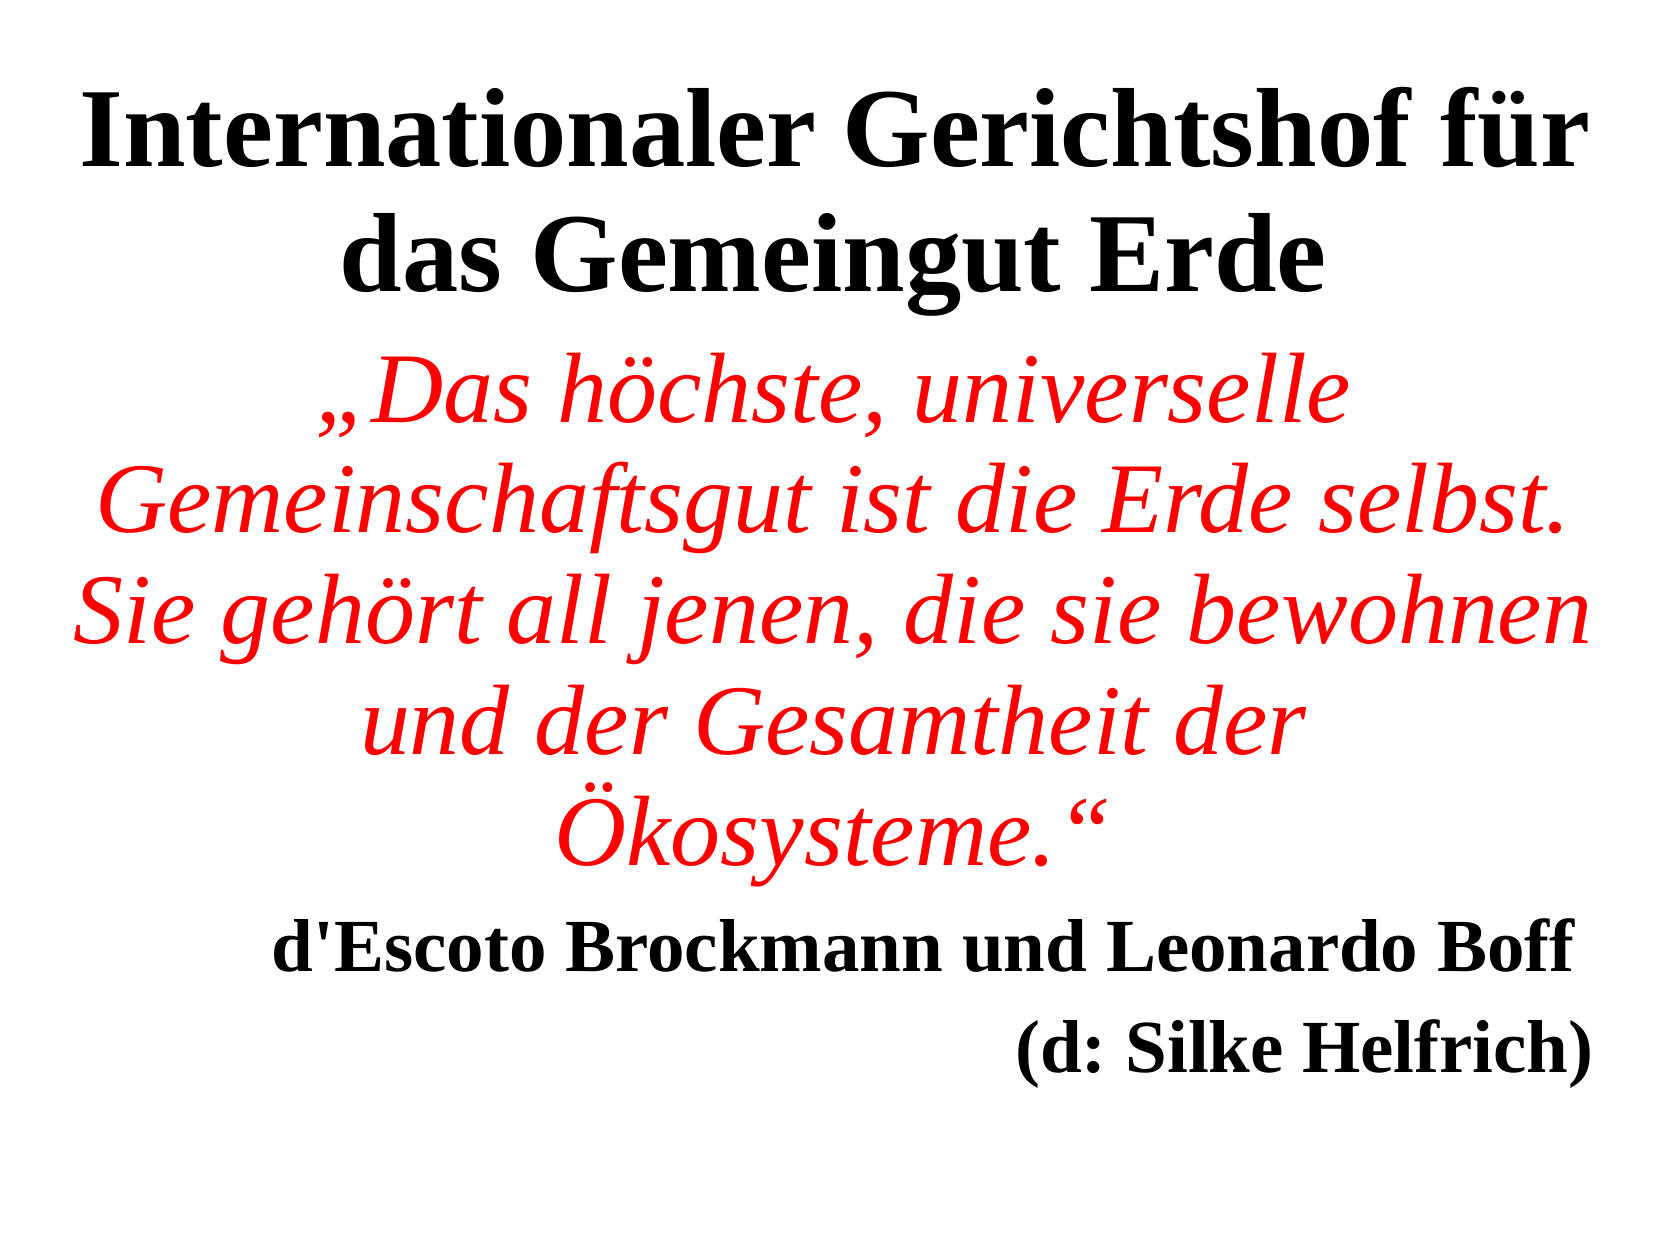

Internationaler Gerichtshof für das Gemeingut Erde
„Das höchste, universelle Gemeinschaftsgut ist die Erde selbst. Sie gehört all jenen, die sie bewohnen und der Gesamtheit der Ökosysteme.“
d'Escoto Brockmann und Leonardo Boff
(d: Silke Helfrich)